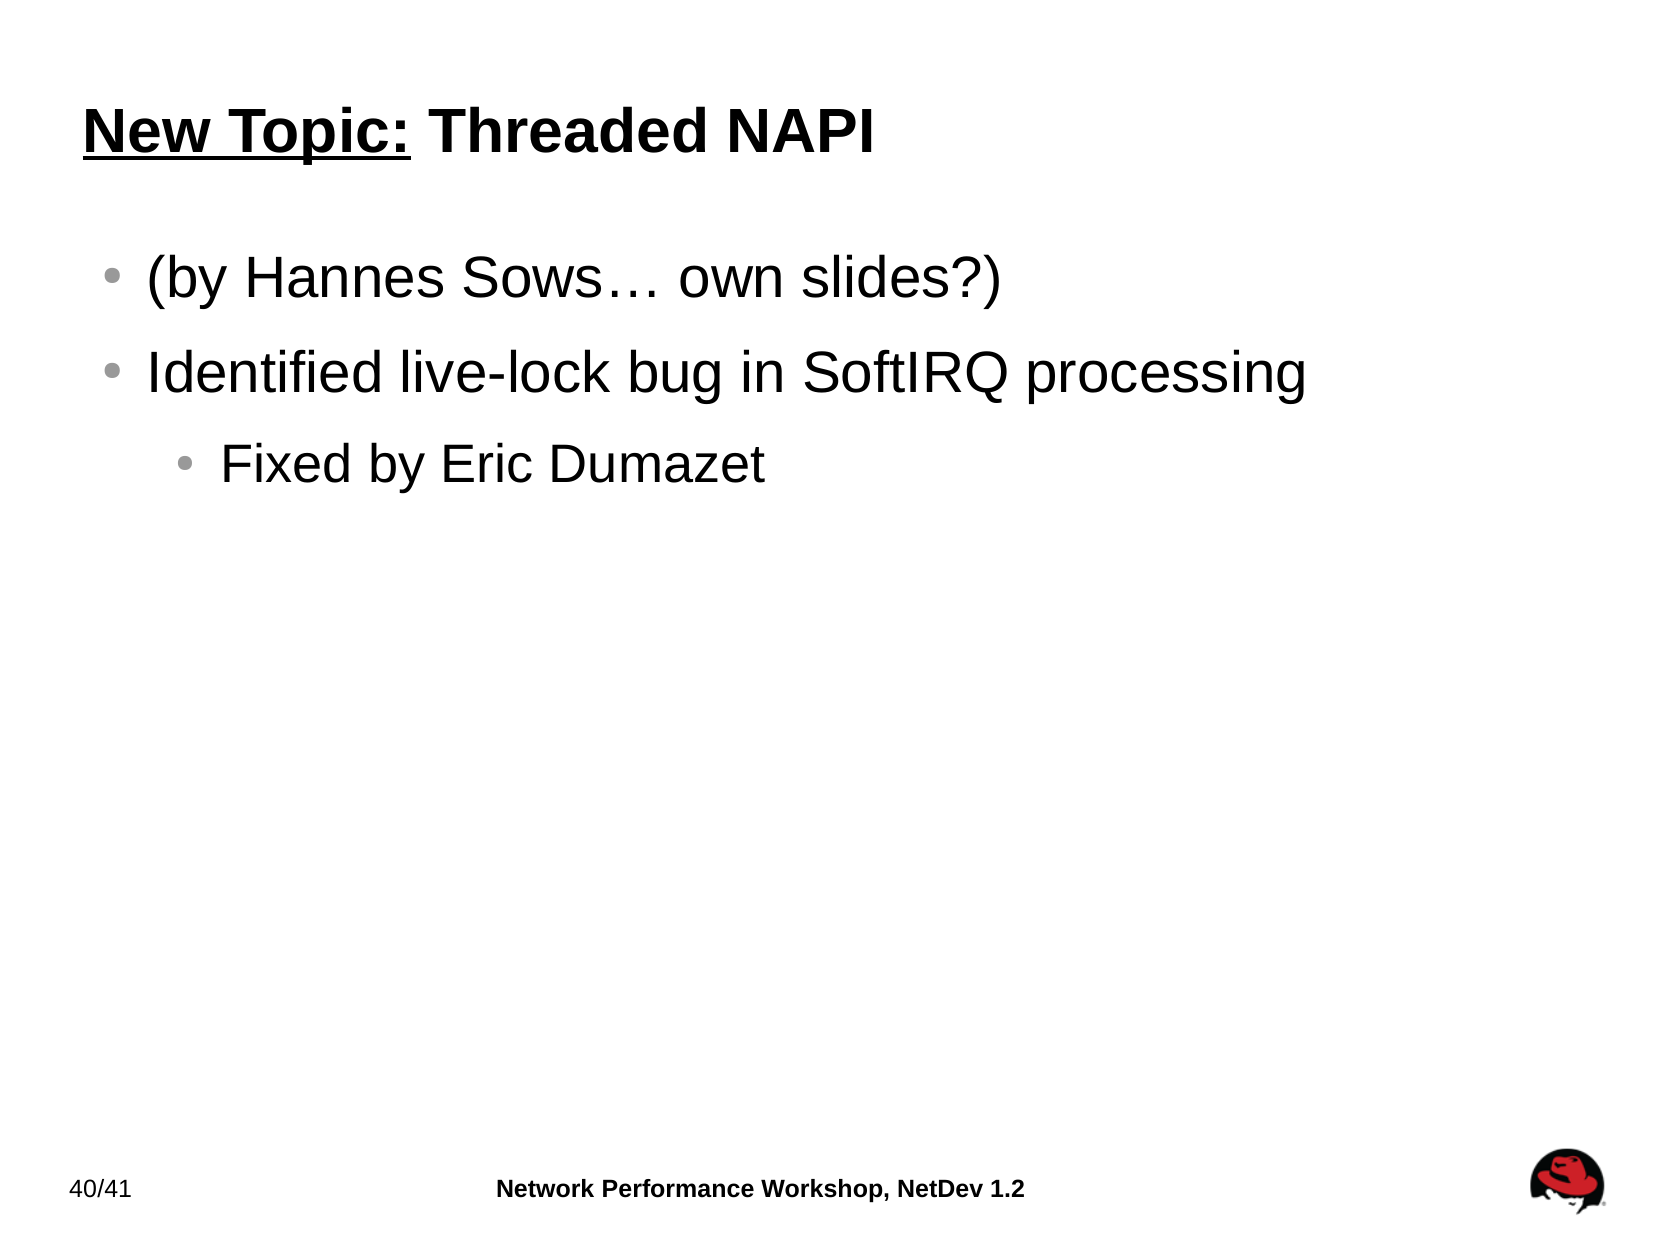

# New Topic: Threaded NAPI
(by Hannes Sows… own slides?)
Identified live-lock bug in SoftIRQ processing
Fixed by Eric Dumazet